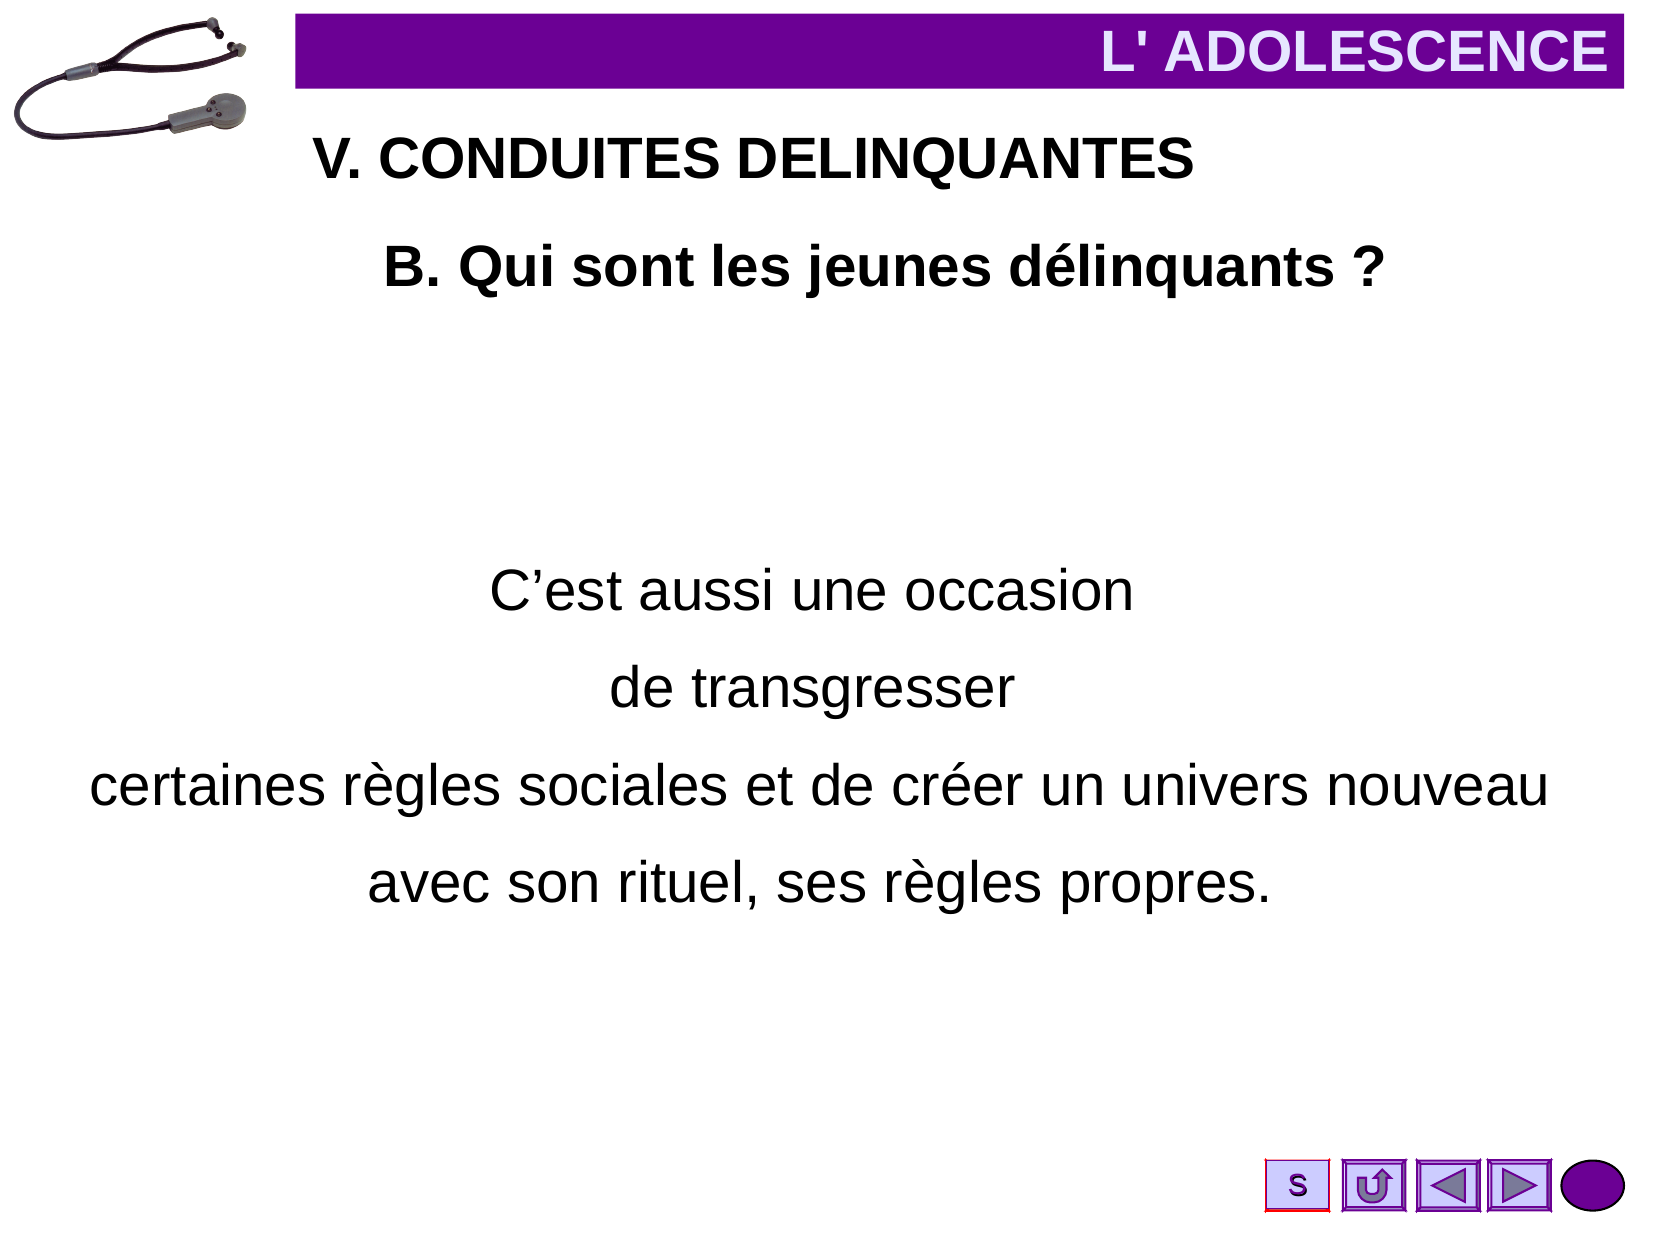

L' ADOLESCENCE
V. CONDUITES DELINQUANTES
B. Qui sont les jeunes délinquants ?
C’est aussi une occasion
de transgresser
certaines règles sociales et de créer un univers nouveau avec son rituel, ses règles propres.